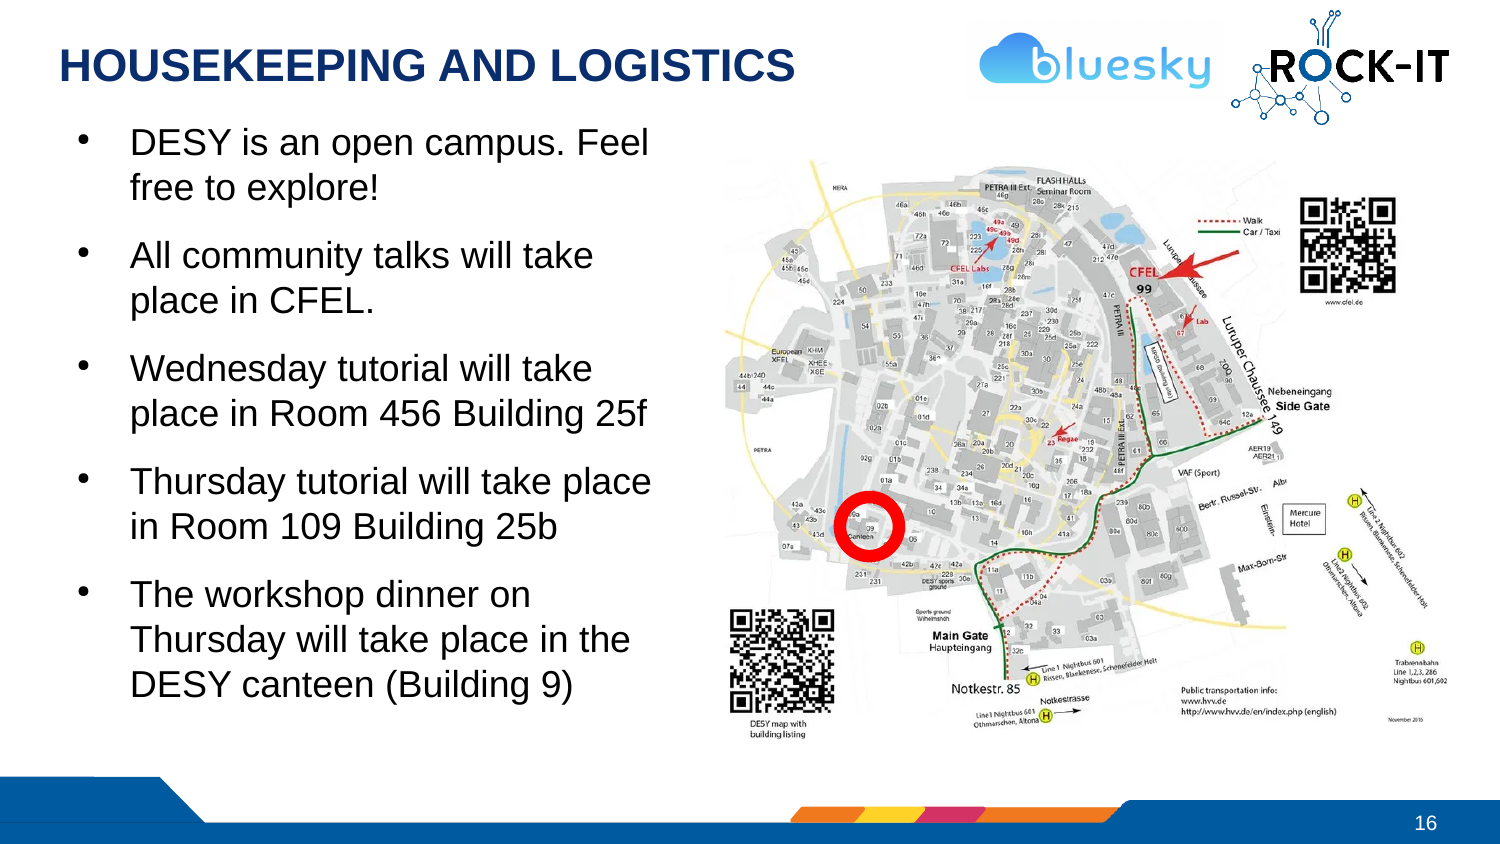

# Housekeeping and Logistics
DESY is an open campus. Feel free to explore!
All community talks will take place in CFEL.
Wednesday tutorial will take place in Room 456 Building 25f
Thursday tutorial will take place in Room 109 Building 25b
The workshop dinner on Thursday will take place in the DESY canteen (Building 9)